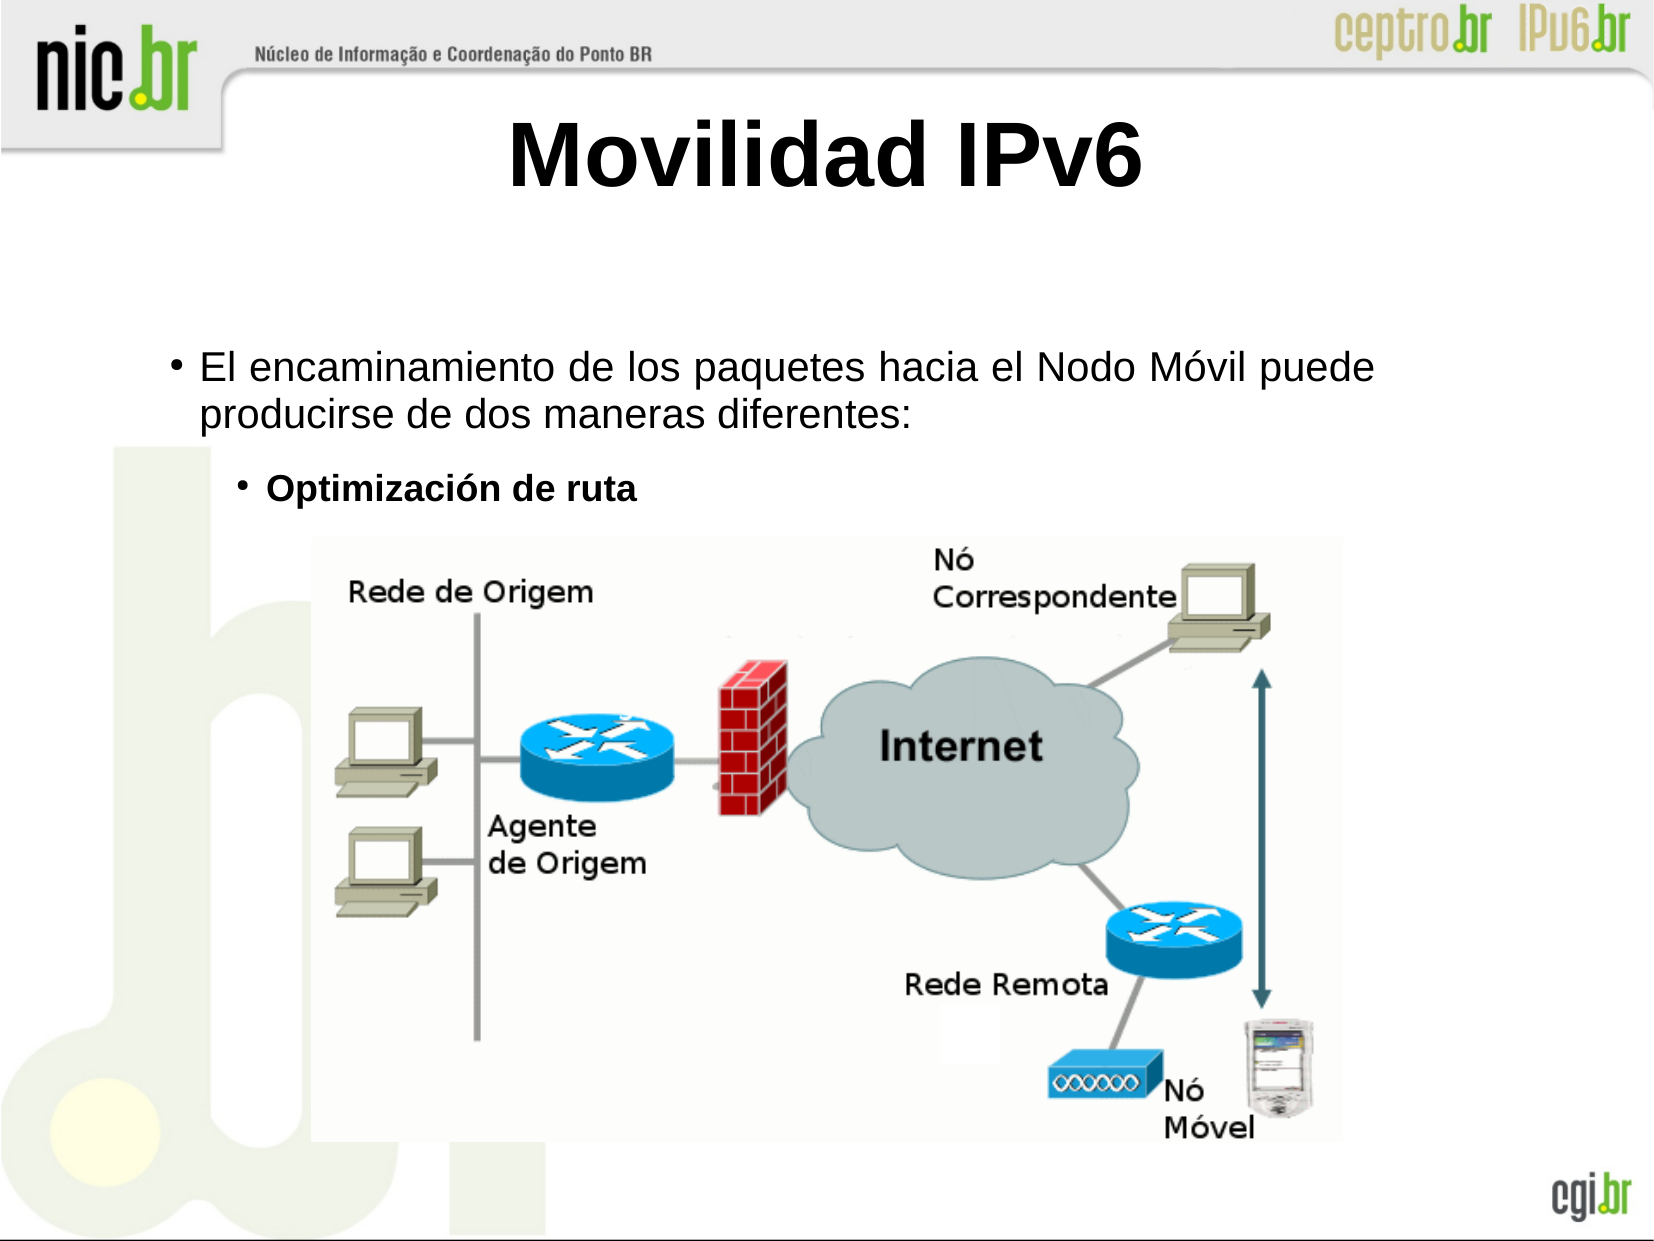

Movilidad IPv6
El encaminamiento de los paquetes hacia el Nodo Móvil puede producirse de dos maneras diferentes:
Optimización de ruta